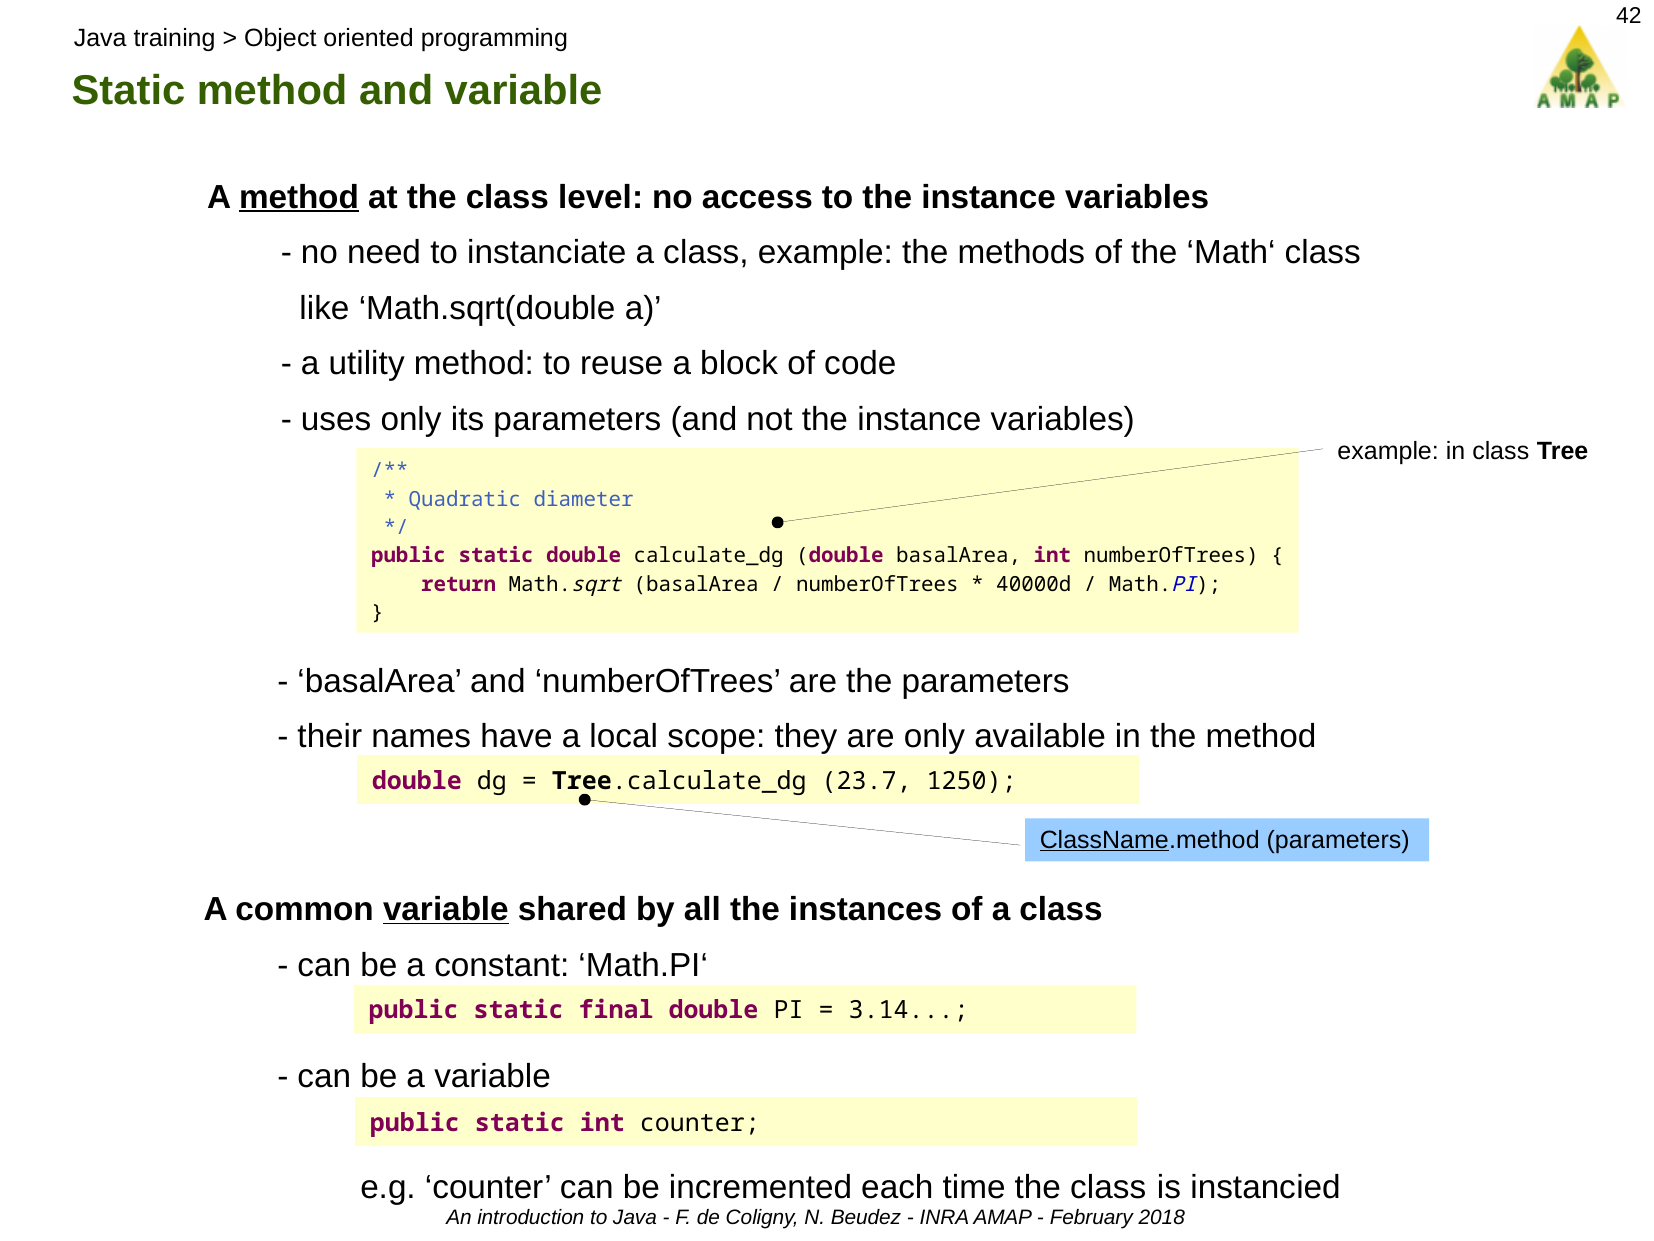

42
Java training > Object oriented programming
Static method and variable
A method at the class level: no access to the instance variables
	- no need to instanciate a class, example: the methods of the ‘Math‘ class
	 like ‘Math.sqrt(double a)’
	- a utility method: to reuse a block of code
	- uses only its parameters (and not the instance variables)
example: in class Tree
/**
 * Quadratic diameter
 */
public static double calculate_dg (double basalArea, int numberOfTrees) {
 return Math.sqrt (basalArea / numberOfTrees * 40000d / Math.PI);
}
	- ‘basalArea’ and ‘numberOfTrees’ are the parameters
	- their names have a local scope: they are only available in the method
double dg = Tree.calculate_dg (23.7, 1250);
ClassName.method (parameters)
A common variable shared by all the instances of a class
	- can be a constant: ‘Math.PI‘
	- can be a variable
		 e.g. ‘counter’ can be incremented each time the class is instancied
public static final double PI = 3.14...;
public static int counter;